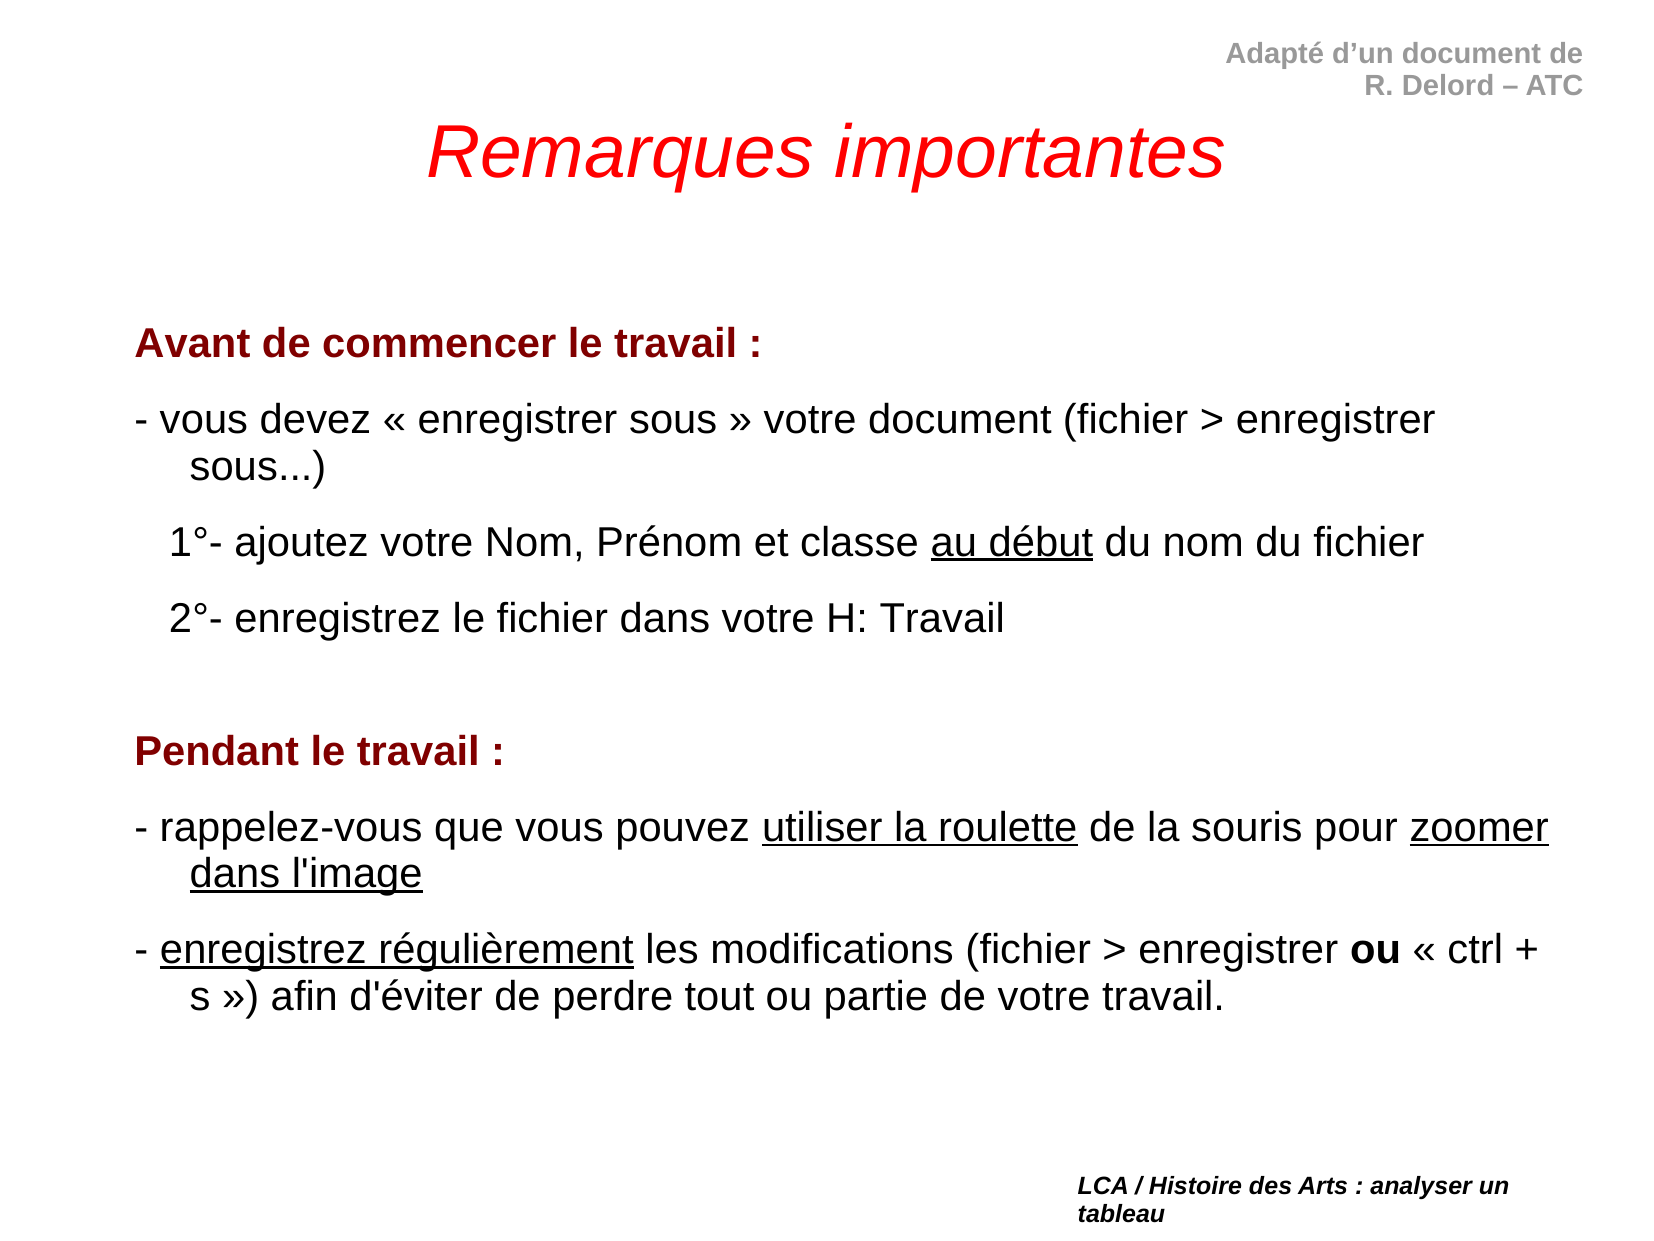

Adapté d’un document de R. Delord – ATC
# Remarques importantes
Avant de commencer le travail :
- vous devez « enregistrer sous » votre document (fichier > enregistrer sous...)
 1°- ajoutez votre Nom, Prénom et classe au début du nom du fichier
 2°- enregistrez le fichier dans votre H: Travail
Pendant le travail :
- rappelez-vous que vous pouvez utiliser la roulette de la souris pour zoomer dans l'image
- enregistrez régulièrement les modifications (fichier > enregistrer ou « ctrl + s ») afin d'éviter de perdre tout ou partie de votre travail.
LCA / Histoire des Arts : analyser un tableau